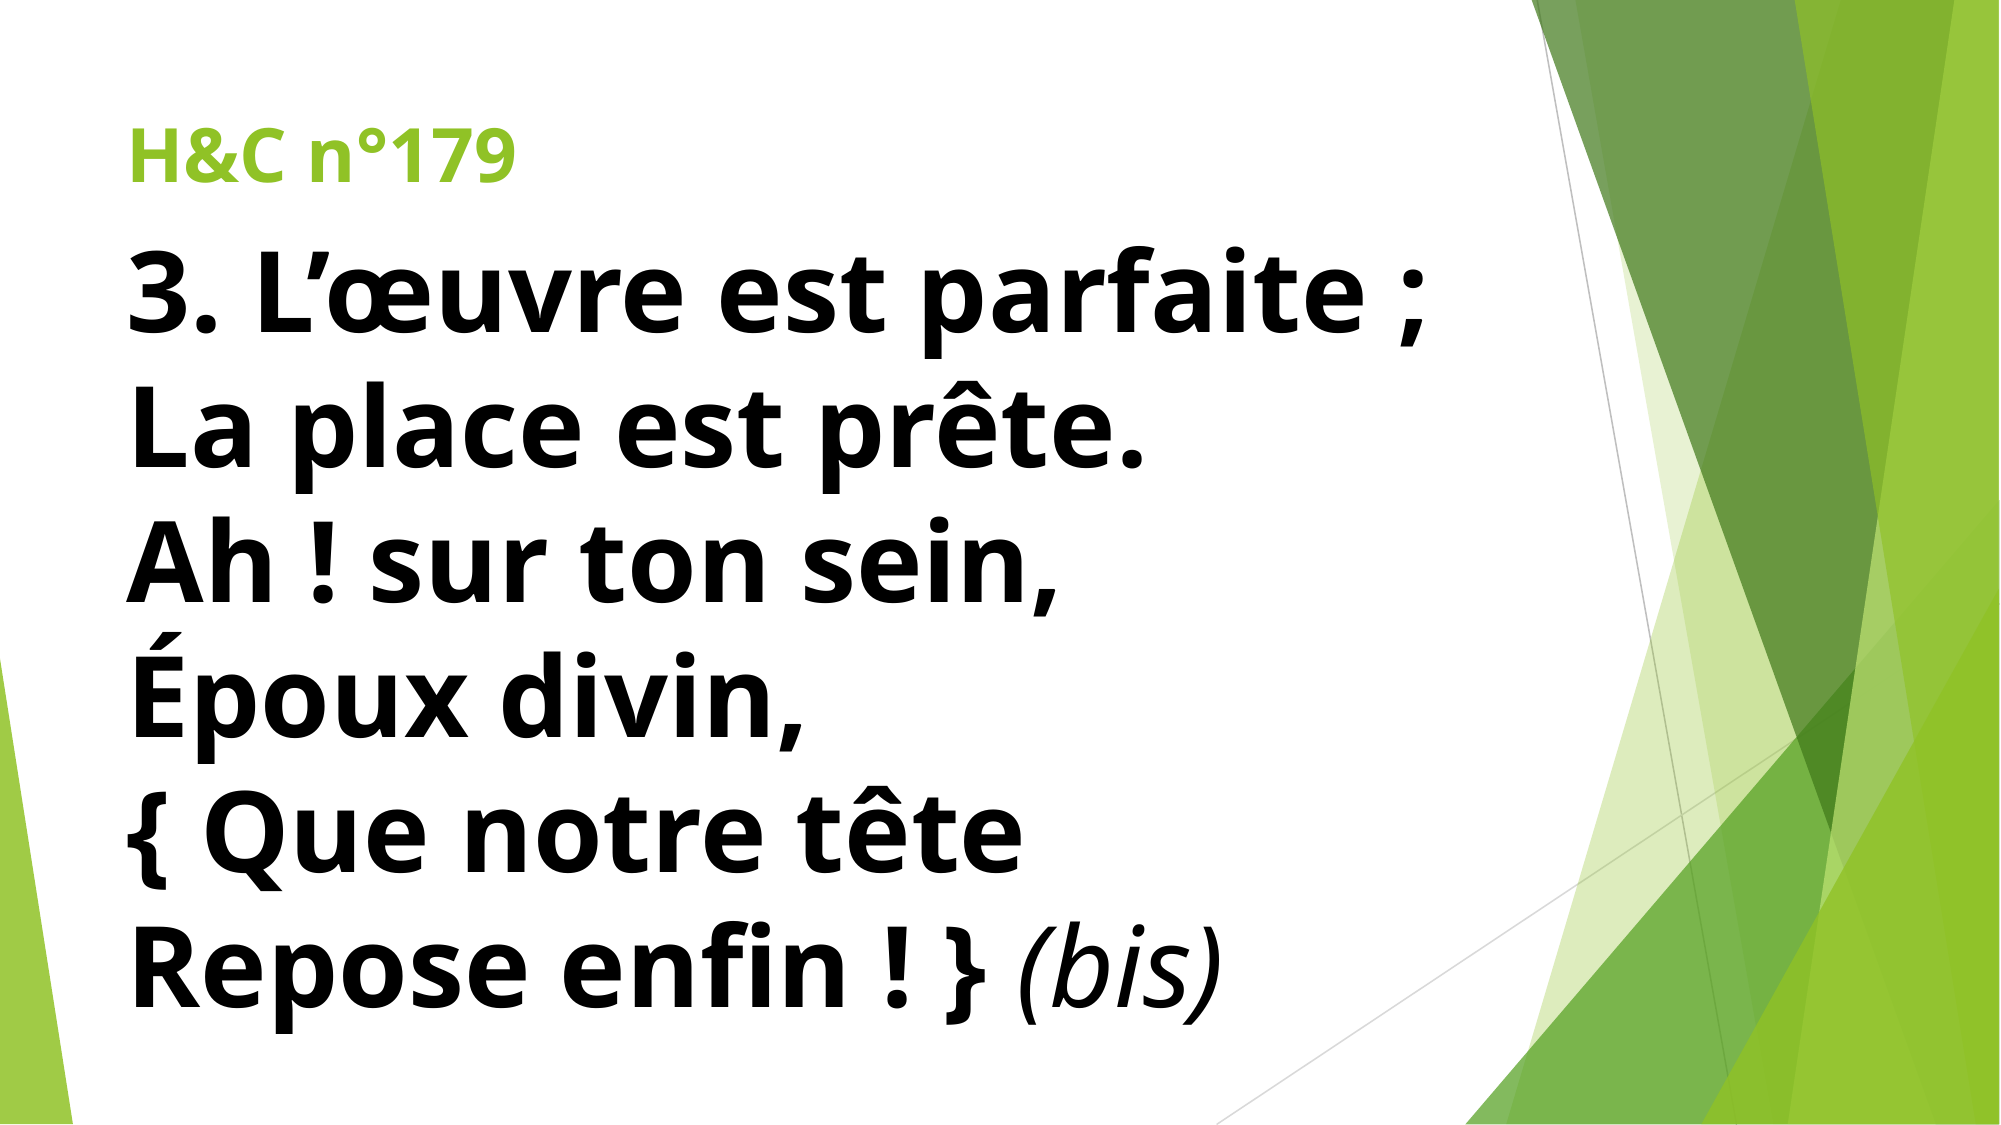

H&C n°179
3. L’œuvre est parfaite ;
La place est prête.
Ah ! sur ton sein,
Époux divin,
{ Que notre tête
Repose enfin ! } (bis)